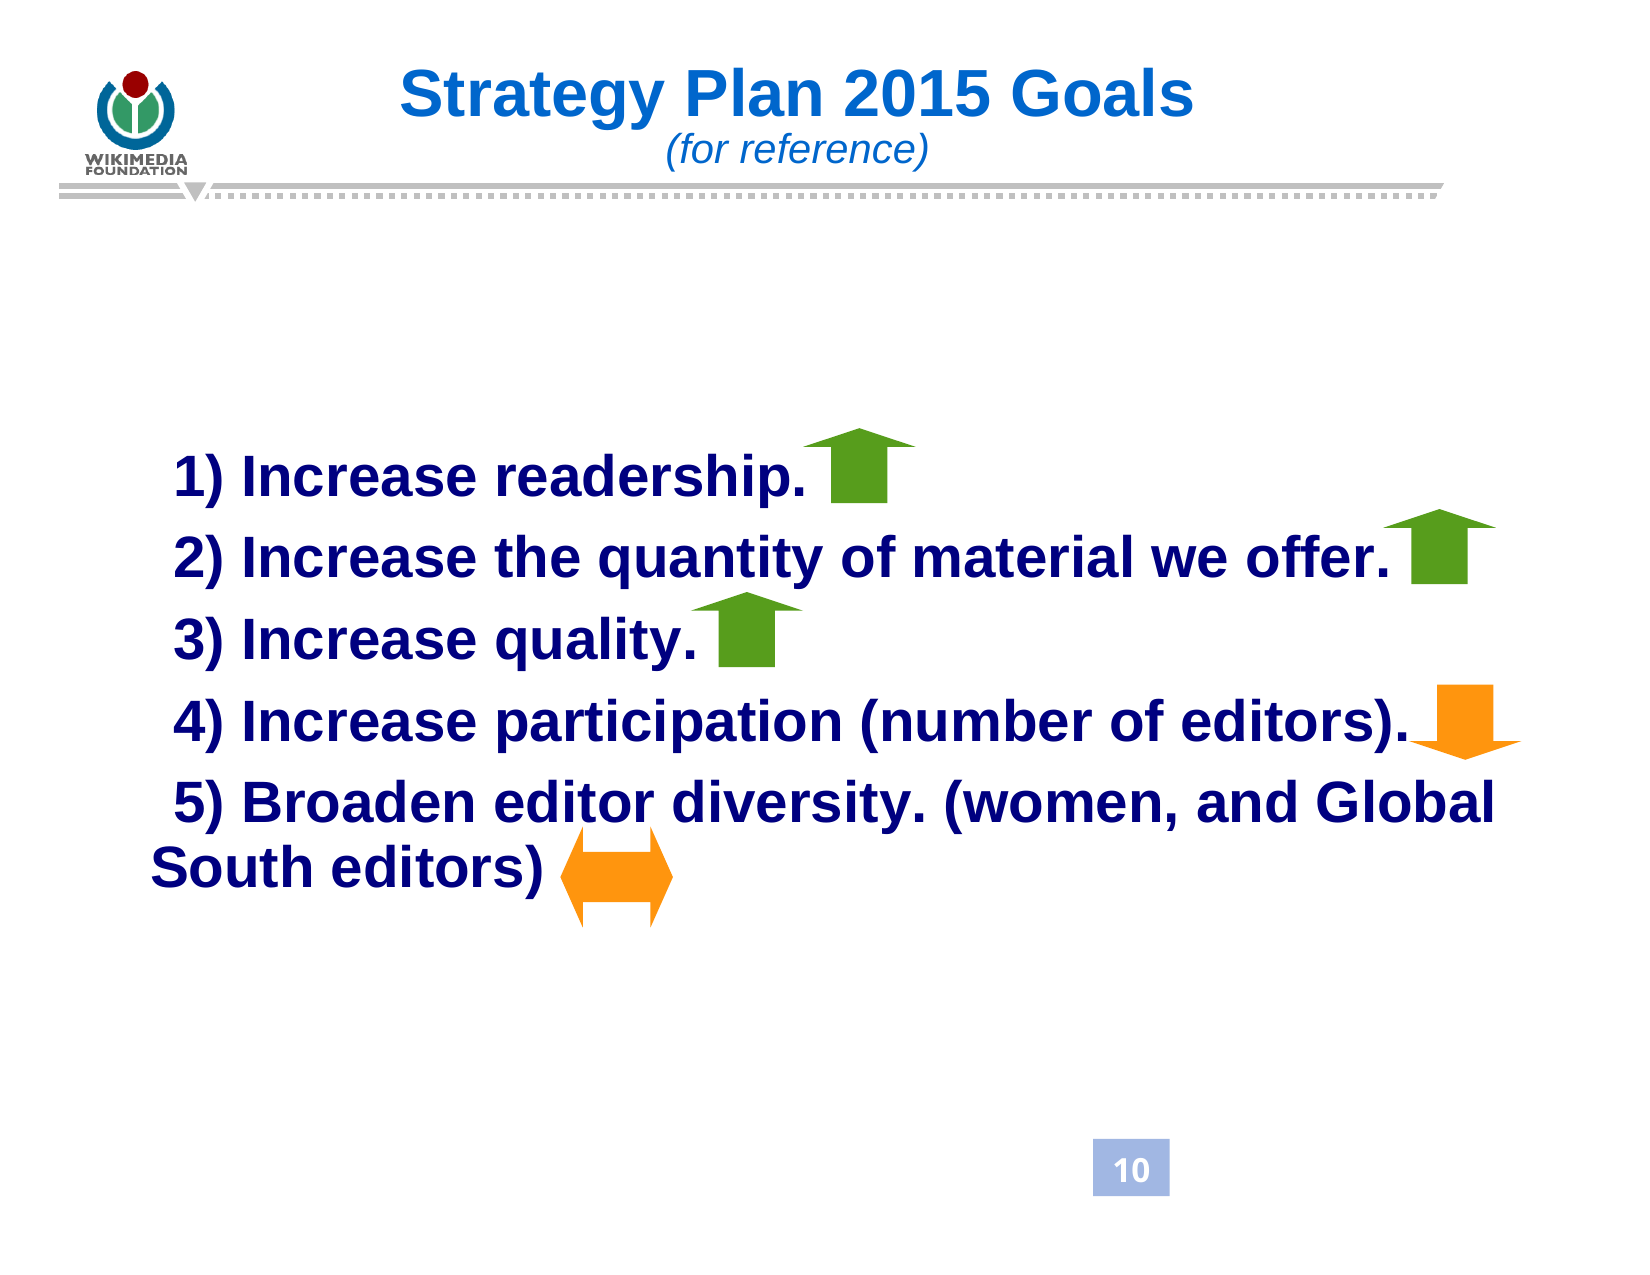

Strategy Plan 2015 Goals
(for reference)
1) Increase readership.
2) Increase the quantity of material we offer.
3) Increase quality.
4) Increase participation (number of editors).
5) Broaden editor diversity. (women, and Global South editors)
10